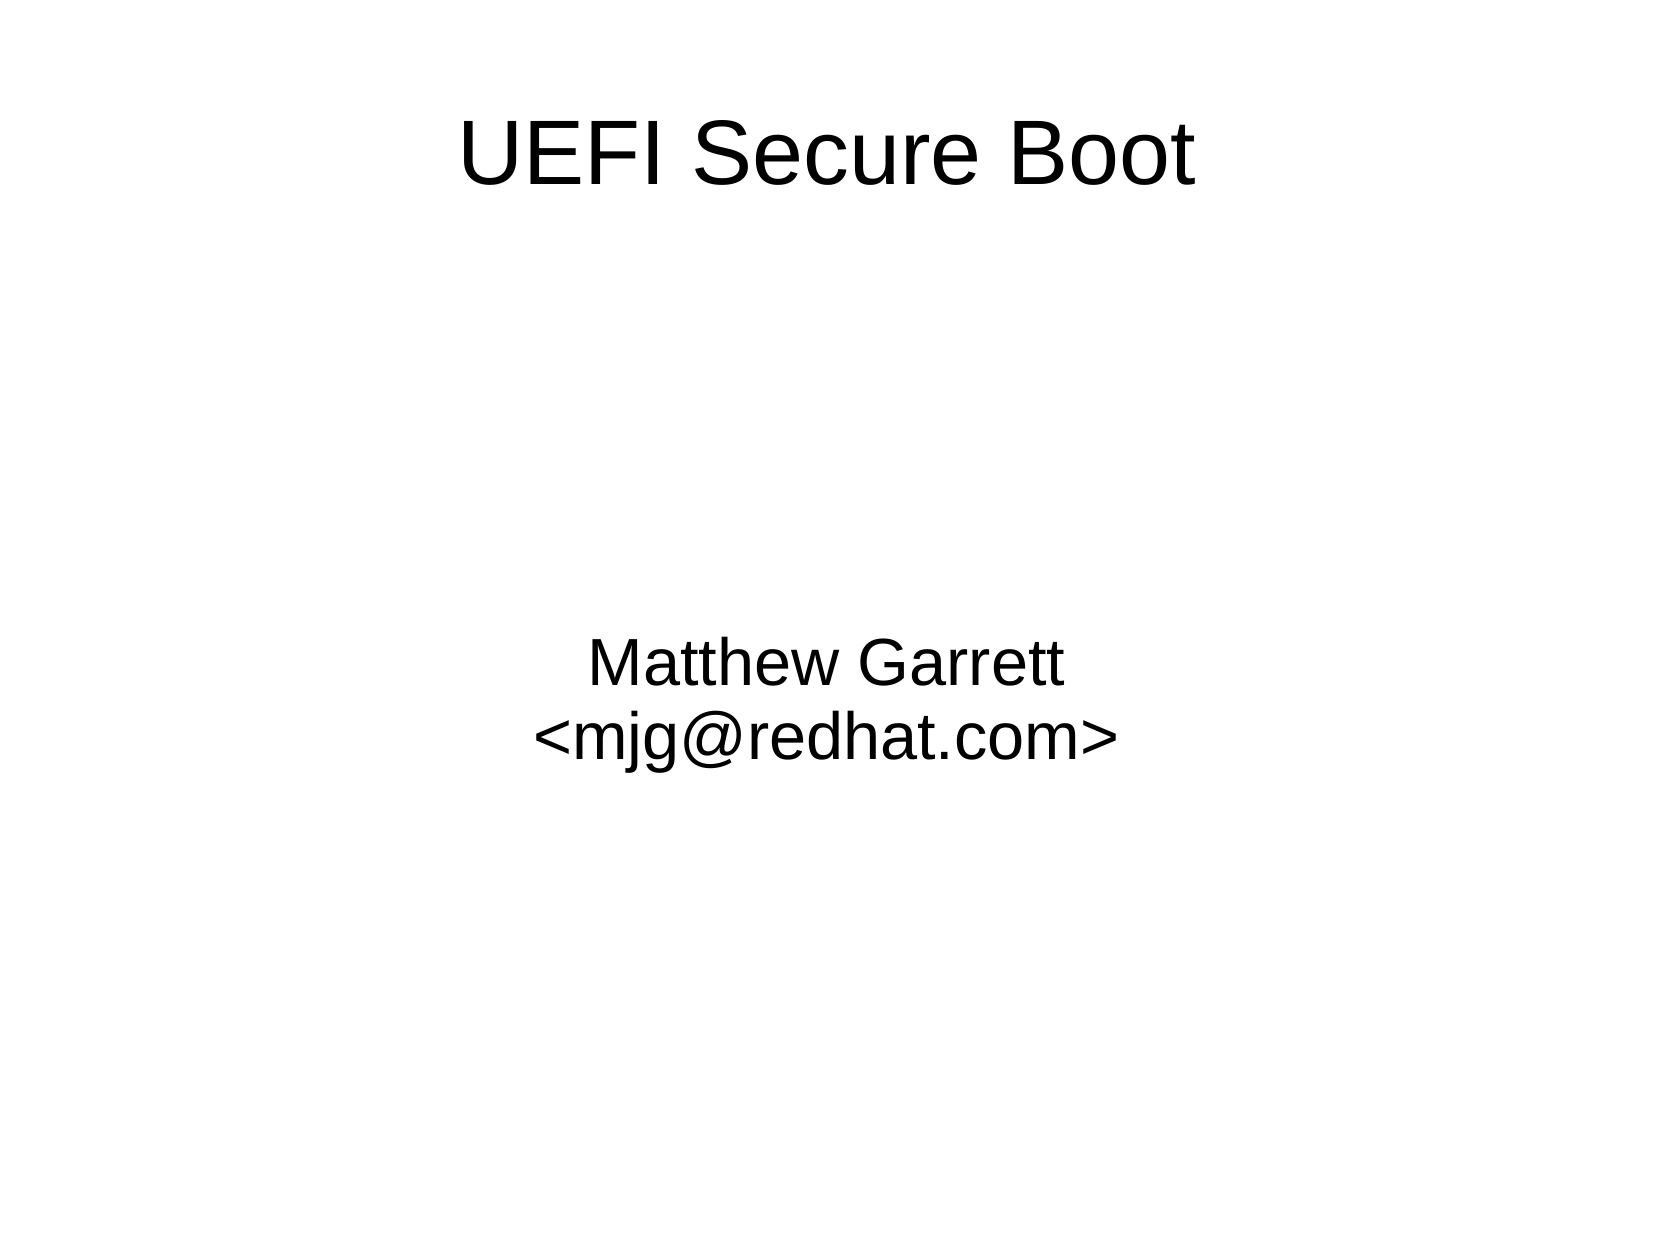

# UEFI Secure Boot
Matthew Garrett
<mjg@redhat.com>